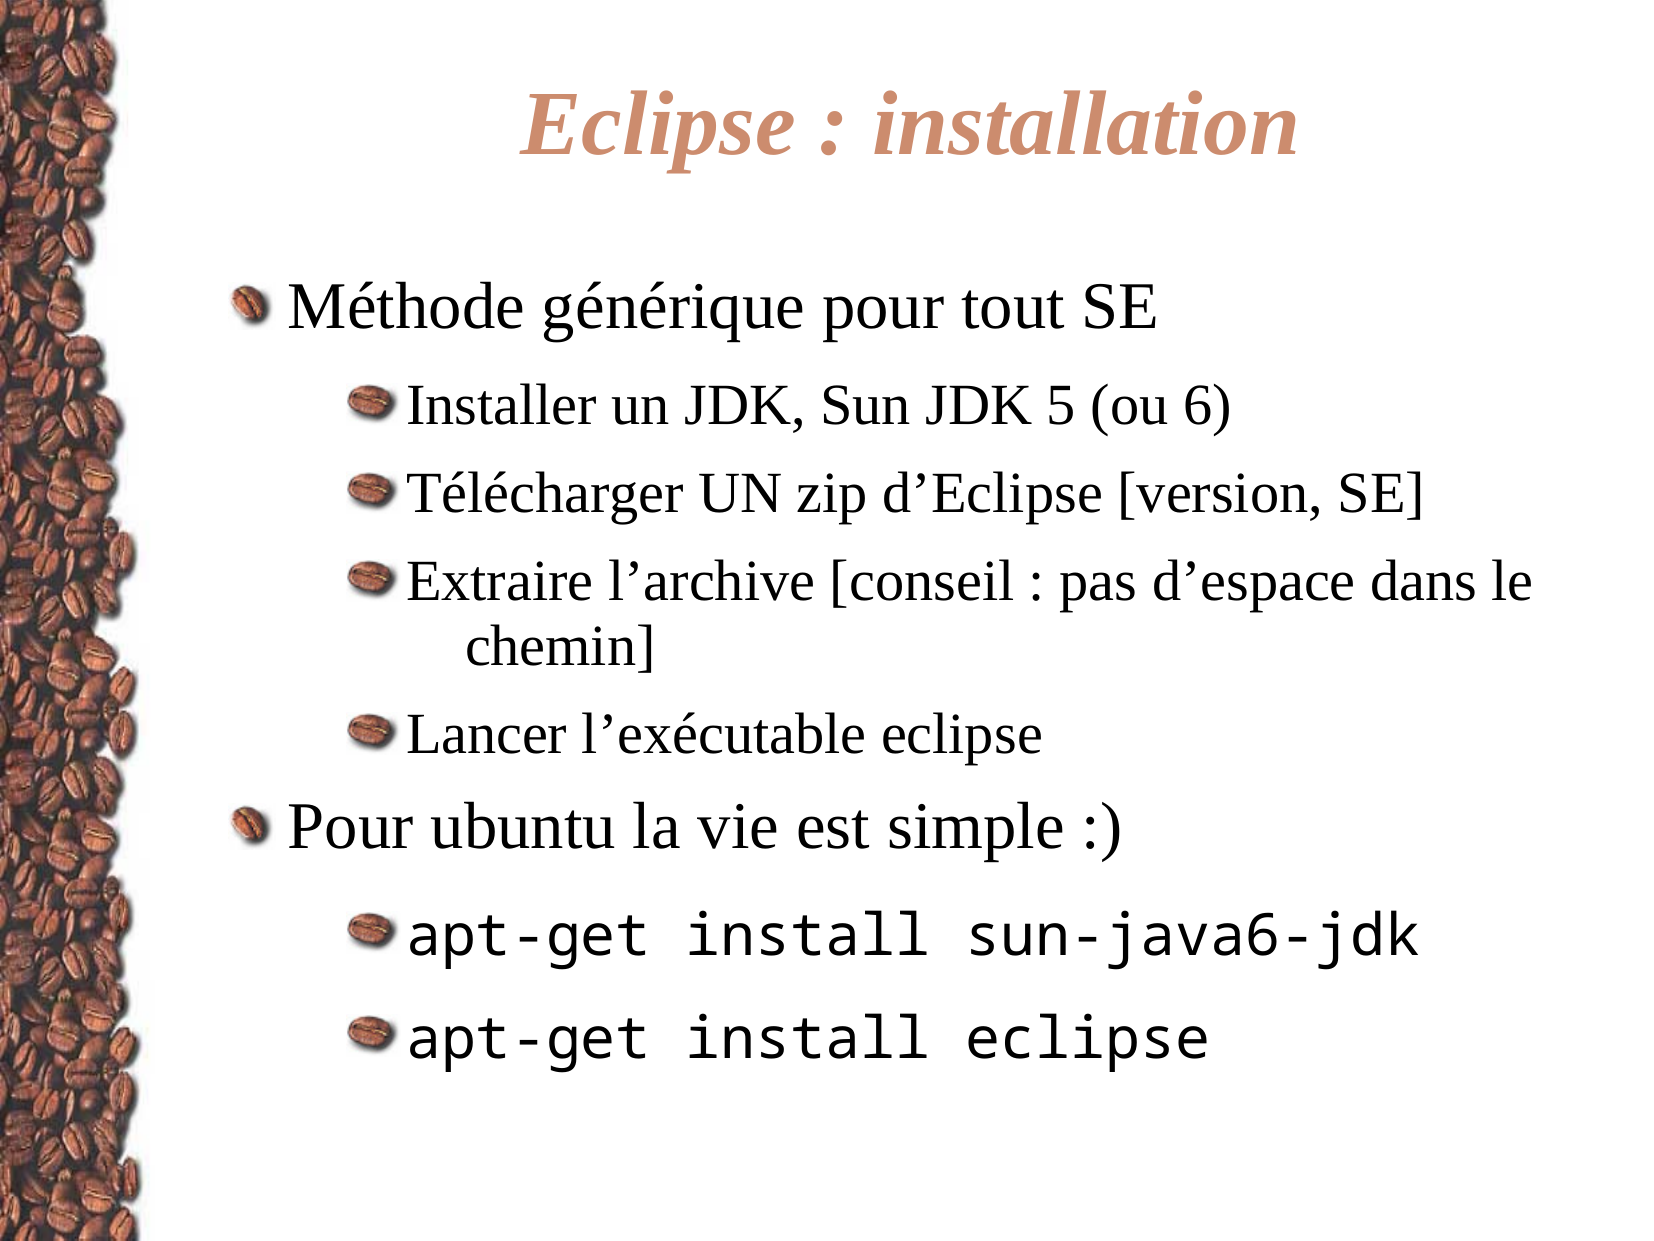

# Eclipse : installation
Méthode générique pour tout SE
Installer un JDK, Sun JDK 5 (ou 6)
Télécharger UN zip d’Eclipse [version, SE]
Extraire l’archive [conseil : pas d’espace dans le chemin]
Lancer l’exécutable eclipse
Pour ubuntu la vie est simple :)
apt-get install sun-java6-jdk
apt-get install eclipse